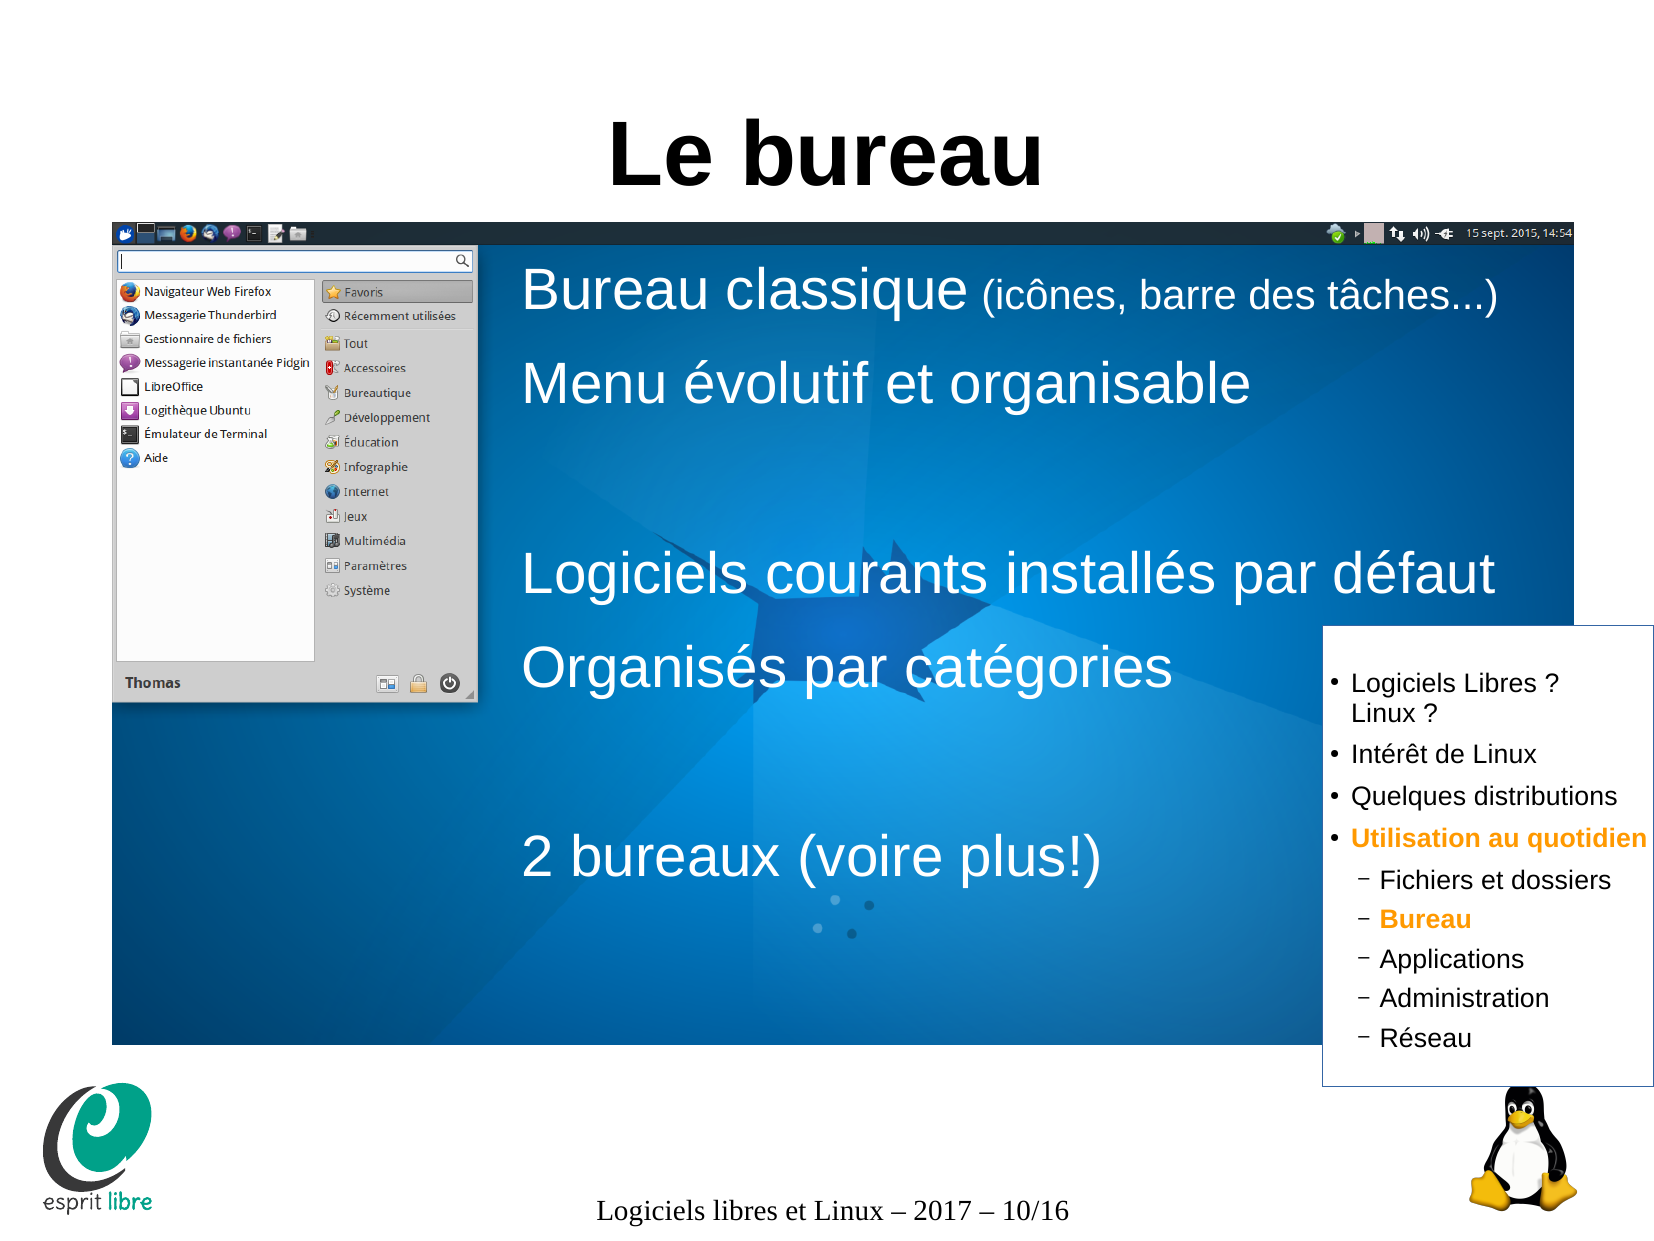

# Le bureau
 Bureau classique (icônes, barre des tâches...)
 Menu évolutif et organisable
 Logiciels courants installés par défaut
 Organisés par catégories
 2 bureaux (voire plus!)
Logiciels Libres ? Linux ?
Intérêt de Linux
Quelques distributions
Utilisation au quotidien
Fichiers et dossiers
Bureau
Applications
Administration
Réseau